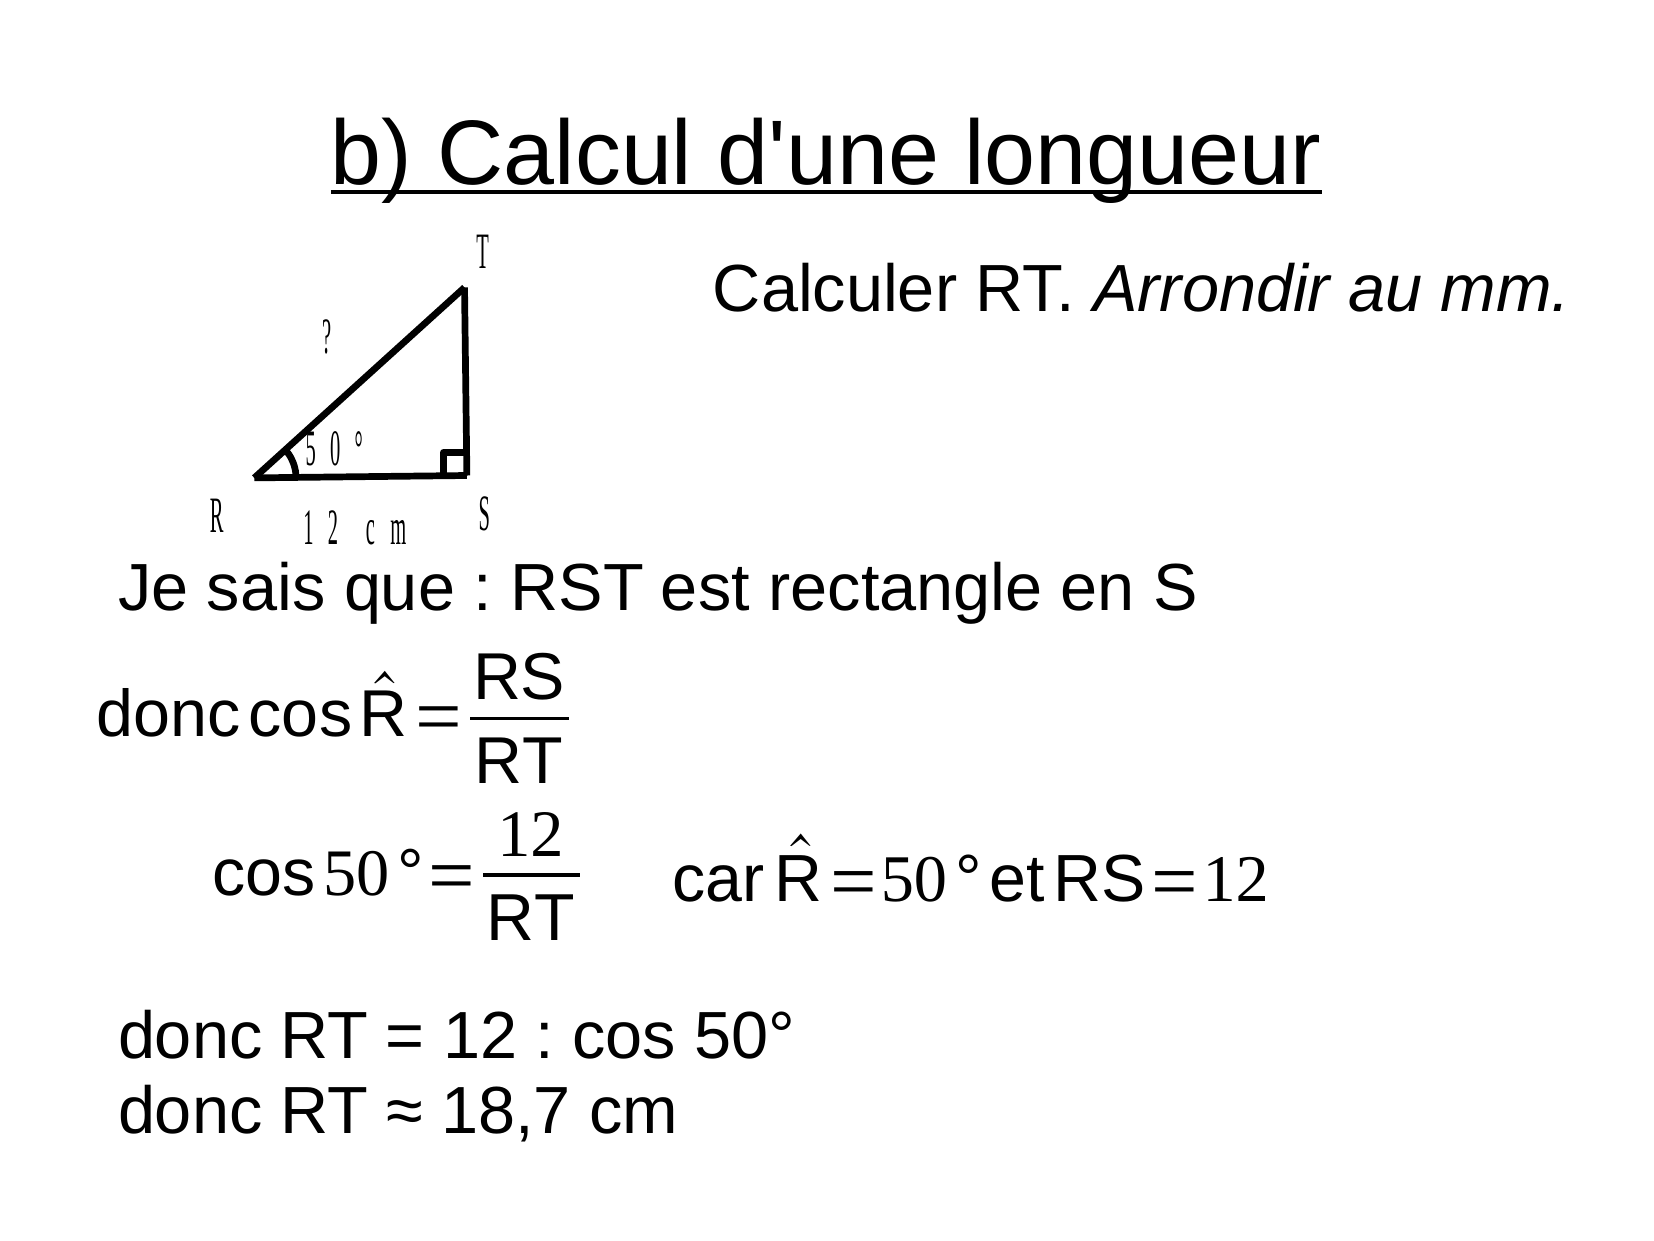

# b) Calcul d'une longueur
Calculer RT. Arrondir au mm.
Je sais que : RST est rectangle en S
donc RT = 12 : cos 50°
donc RT ≈ 18,7 cm